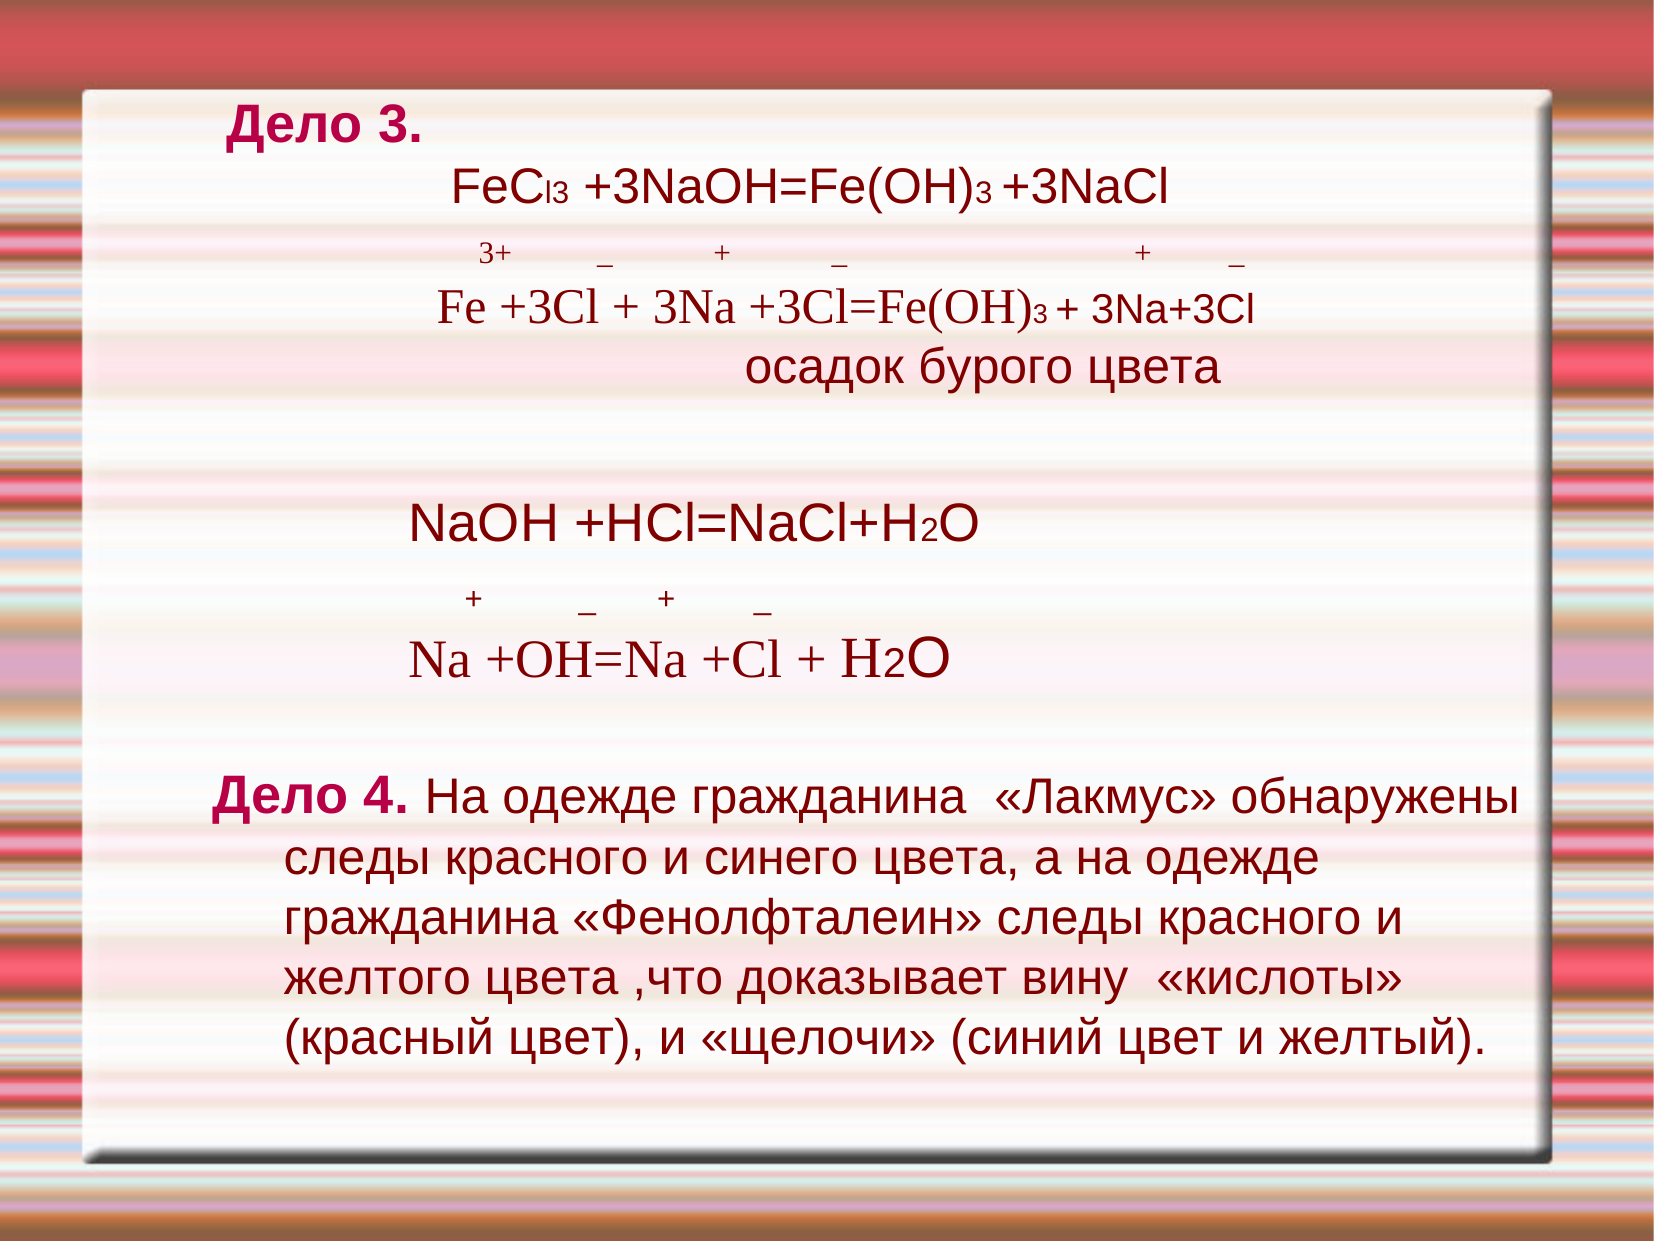

#
 Дело 3.
 FeCl3 +3NaOH=Fe(OH)3 +3NaCl
 3+ _ + _ + _
 Fe +3Cl + 3Na +3Cl=Fe(OH)3 + 3Na+3Cl
 осадок бурого цвета
 NaOH +HCl=NaCl+H2O
 + _ + _
 Na +OH=Na +Cl + H2O
Дело 4. На одежде гражданина «Лакмус» обнаружены следы красного и синего цвета, а на одежде гражданина «Фенолфталеин» следы красного и желтого цвета ,что доказывает вину «кислоты» (красный цвет), и «щелочи» (синий цвет и желтый).